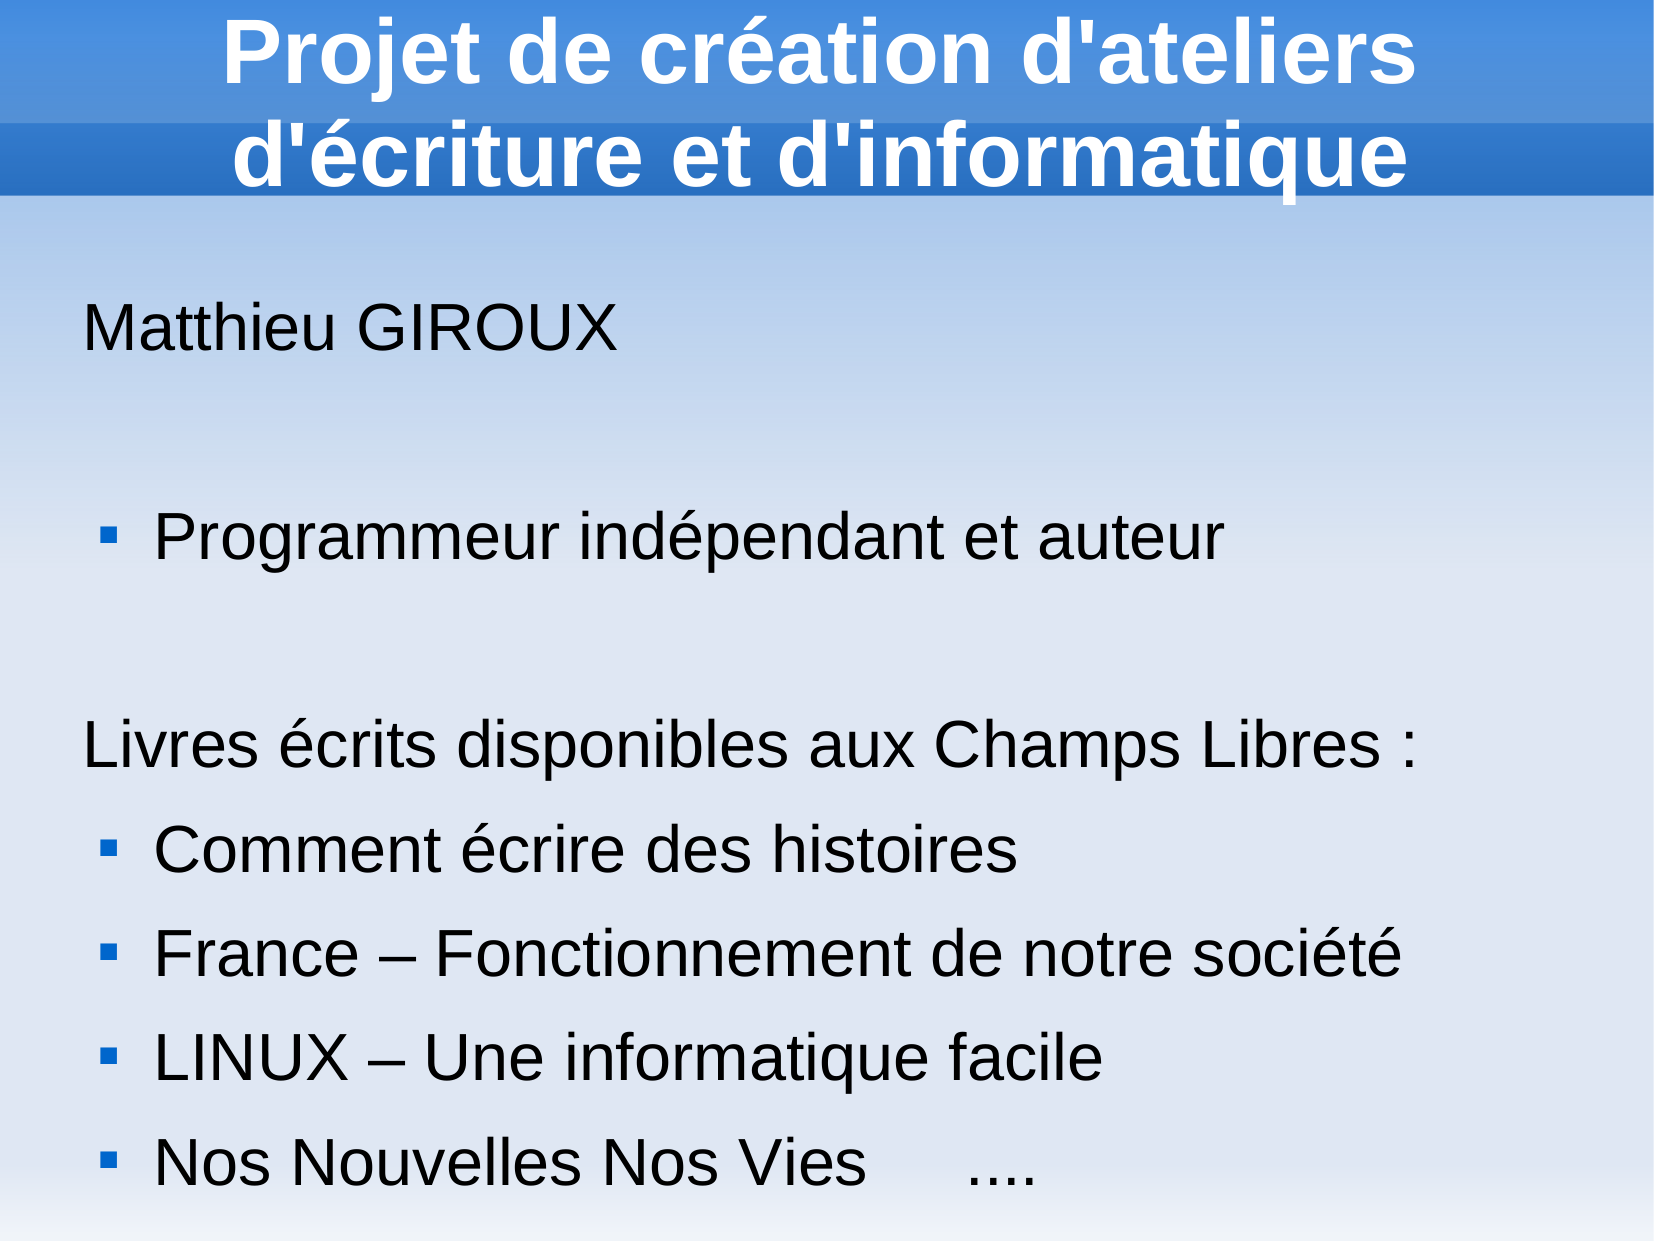

# Projet de création d'ateliers d'écriture et d'informatique
Matthieu GIROUX
Programmeur indépendant et auteur
Livres écrits disponibles aux Champs Libres :
Comment écrire des histoires
France – Fonctionnement de notre société
LINUX – Une informatique facile
Nos Nouvelles Nos Vies 	....